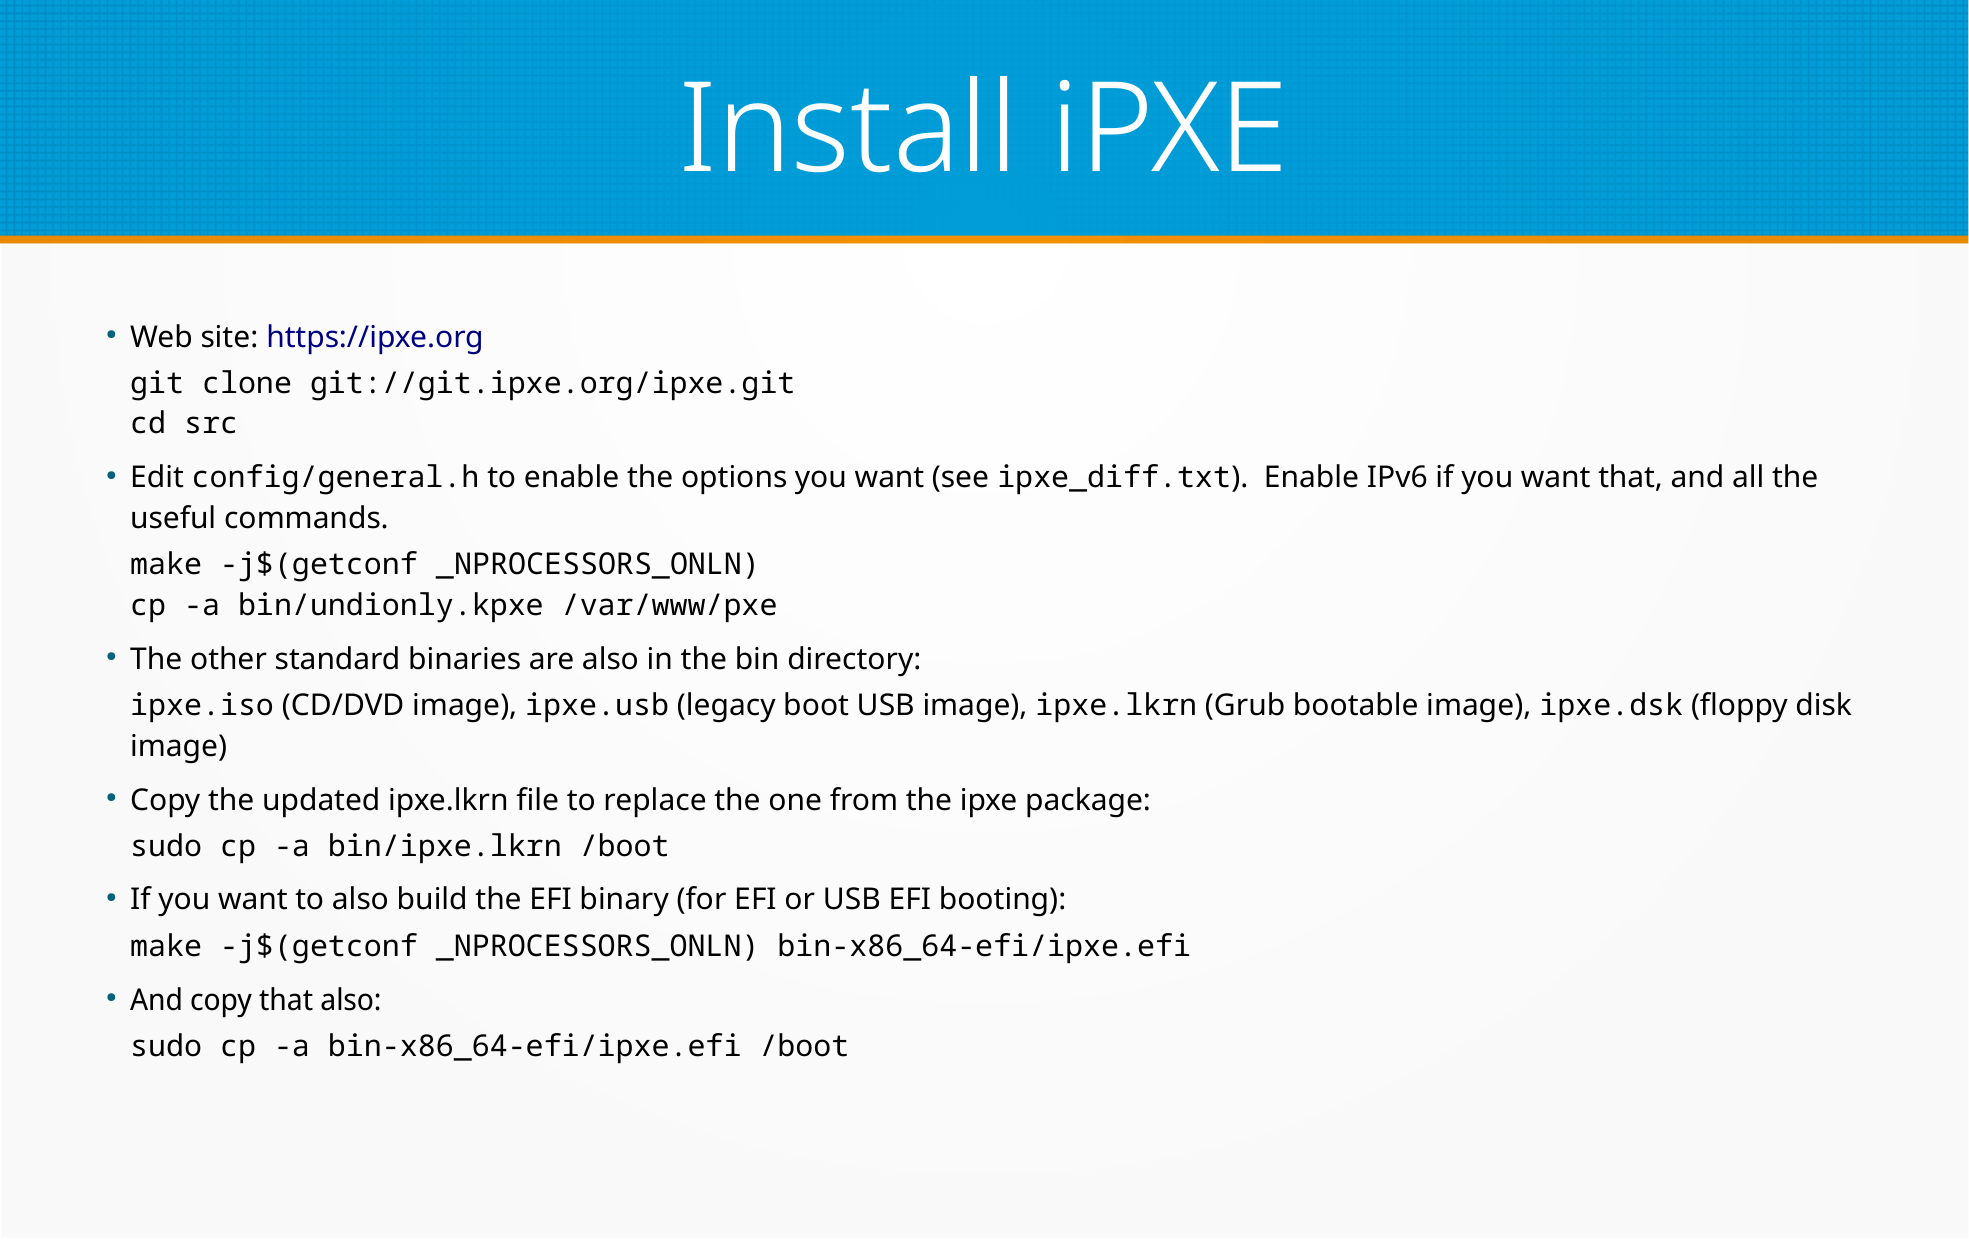

# Install iPXE
Web site: https://ipxe.org
git clone git://git.ipxe.org/ipxe.git
cd src
Edit config/general.h to enable the options you want (see ipxe_diff.txt). Enable IPv6 if you want that, and all the useful commands.
make -j$(getconf _NPROCESSORS_ONLN)
cp -a bin/undionly.kpxe /var/www/pxe
The other standard binaries are also in the bin directory:
ipxe.iso (CD/DVD image), ipxe.usb (legacy boot USB image), ipxe.lkrn (Grub bootable image), ipxe.dsk (floppy disk image)
Copy the updated ipxe.lkrn file to replace the one from the ipxe package:
sudo cp -a bin/ipxe.lkrn /boot
If you want to also build the EFI binary (for EFI or USB EFI booting):
make -j$(getconf _NPROCESSORS_ONLN) bin-x86_64-efi/ipxe.efi
And copy that also:
sudo cp -a bin-x86_64-efi/ipxe.efi /boot